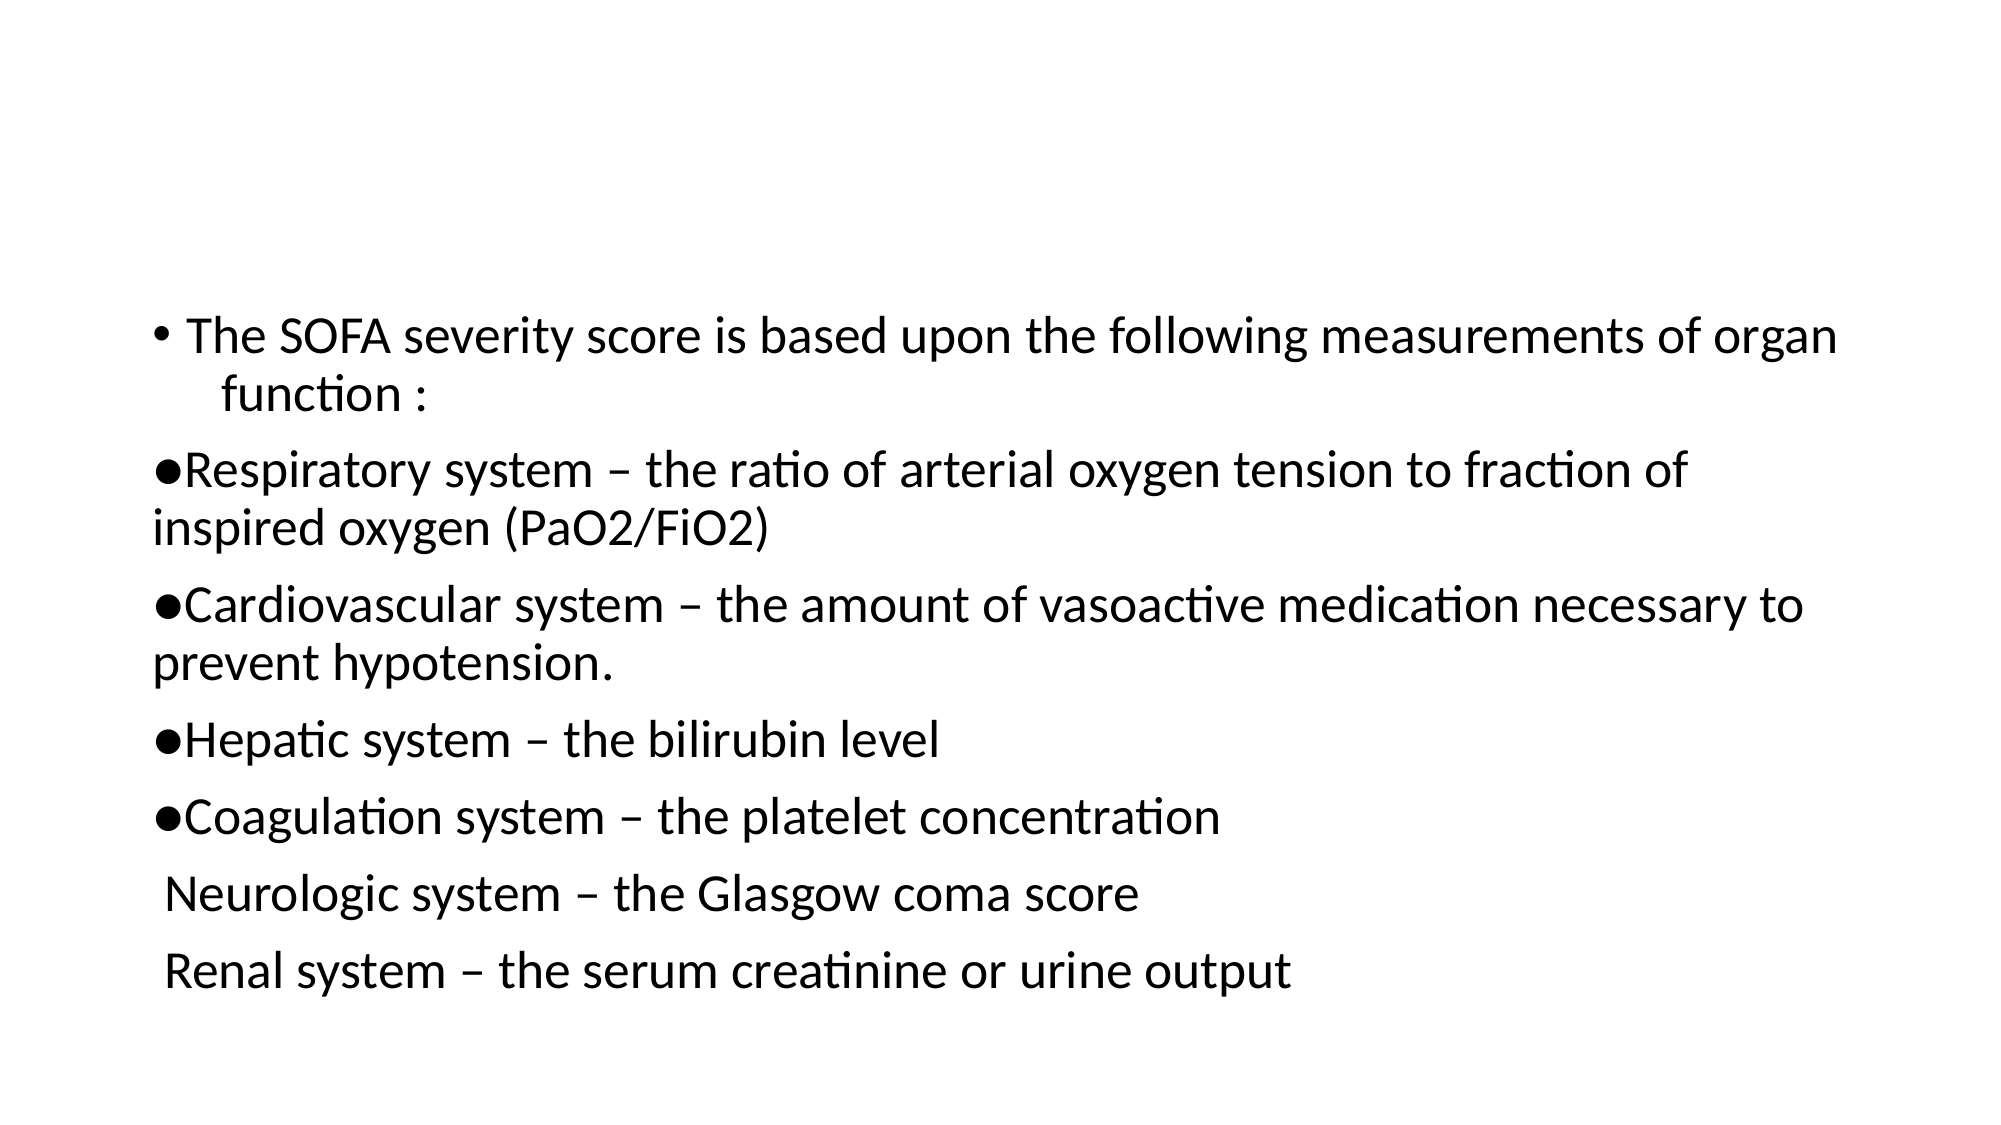

#
The SOFA severity score is based upon the following measurements of organ function :
●Respiratory system – the ratio of arterial oxygen tension to fraction of inspired oxygen (PaO2/FiO2)
●Cardiovascular system – the amount of vasoactive medication necessary to prevent hypotension.
●Hepatic system – the bilirubin level
●Coagulation system – the platelet concentration
 Neurologic system – the Glasgow coma score
 Renal system – the serum creatinine or urine output